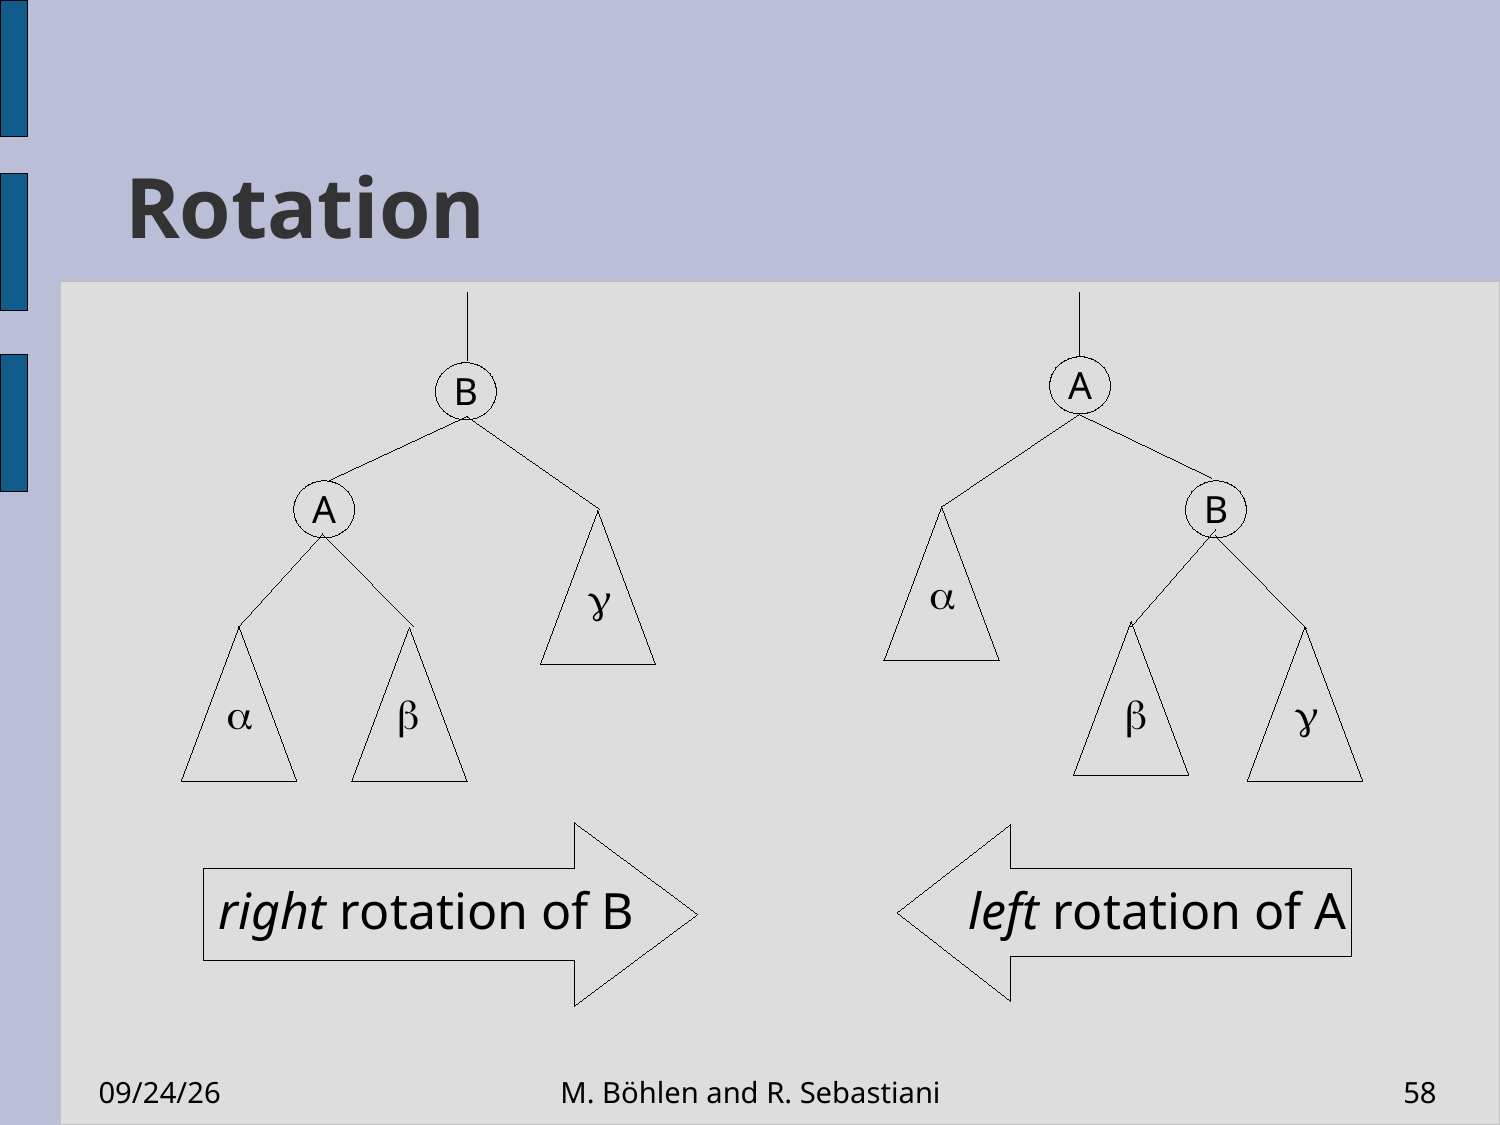

# Rotation
A
B
A
B






right rotation of B
left rotation of A
M. Böhlen and R. Sebastiani
58